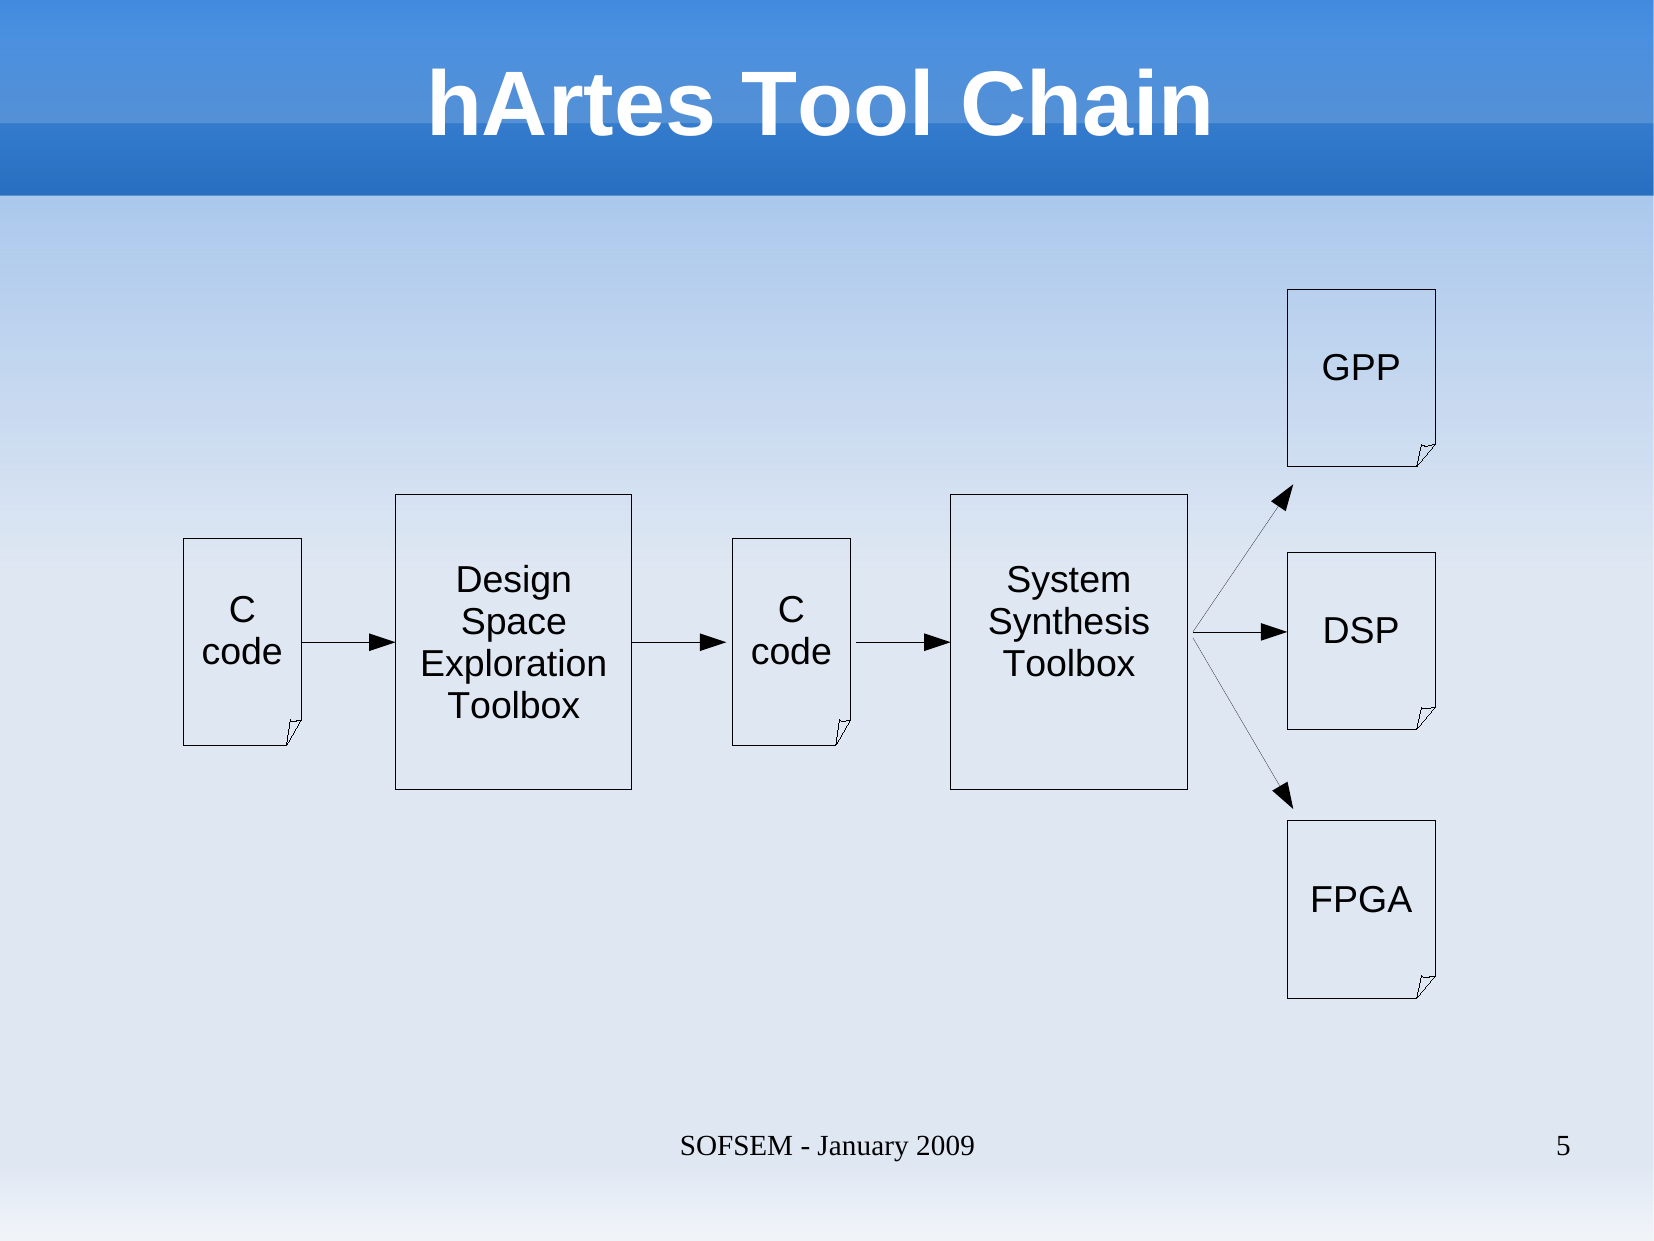

# hArtes Tool Chain
GPP
Design
Space
Exploration
Toolbox
System
Synthesis
Toolbox
C
code
C
code
DSP
FPGA
SOFSEM - January 2009
5